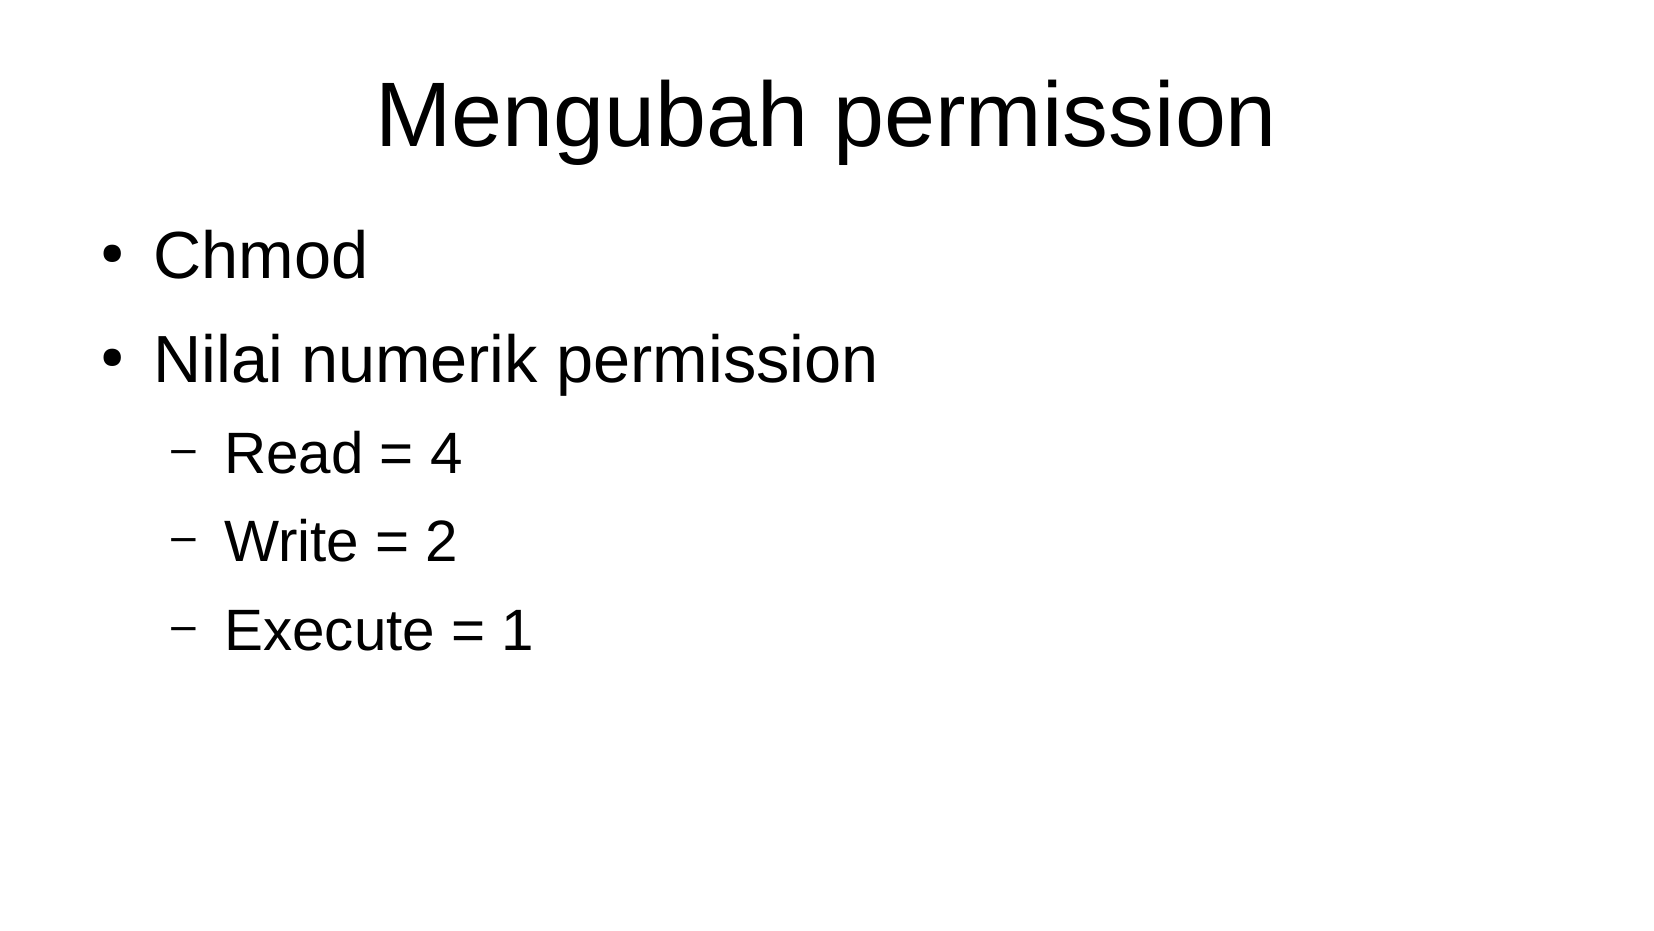

# Mengubah permission
Chmod
Nilai numerik permission
Read = 4
Write = 2
Execute = 1